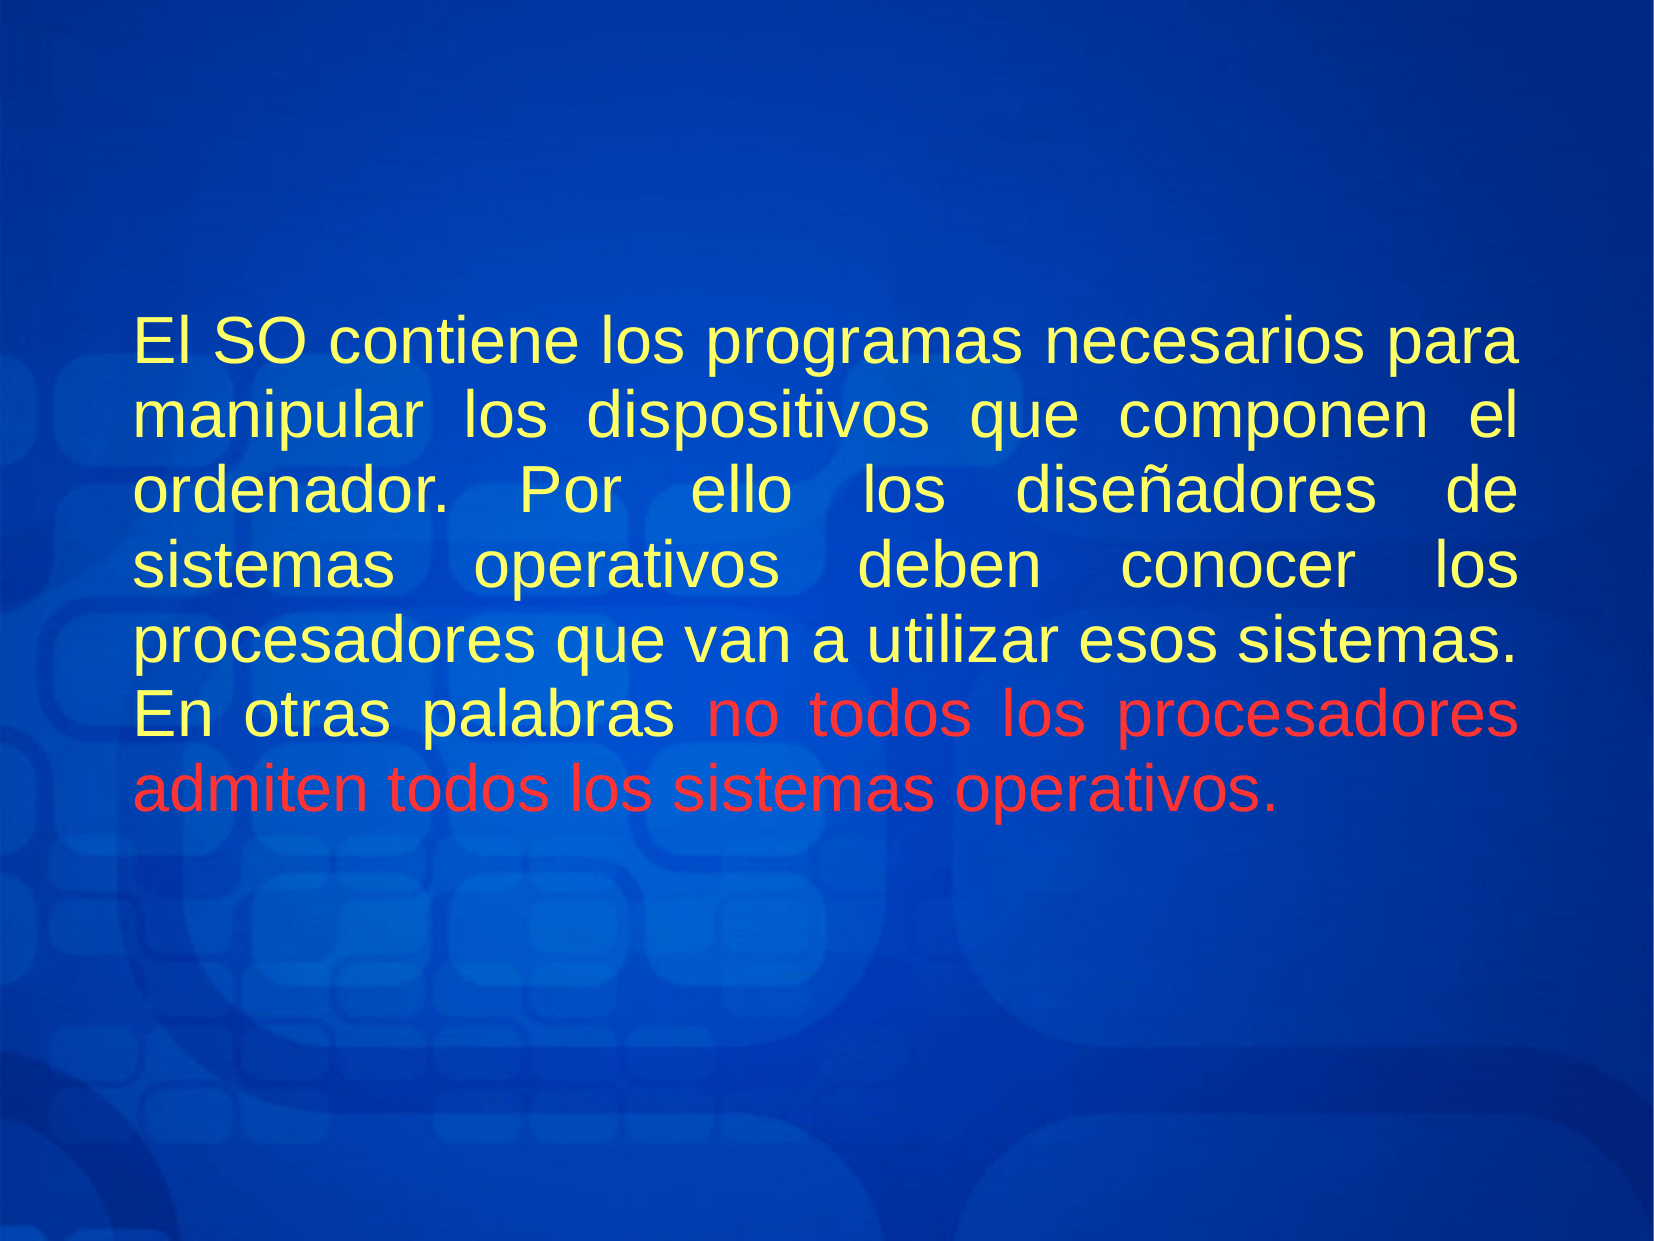

El SO contiene los programas necesarios para manipular los dispositivos que componen el ordenador. Por ello los diseñadores de sistemas operativos deben conocer los procesadores que van a utilizar esos sistemas. En otras palabras no todos los procesadores admiten todos los sistemas operativos.